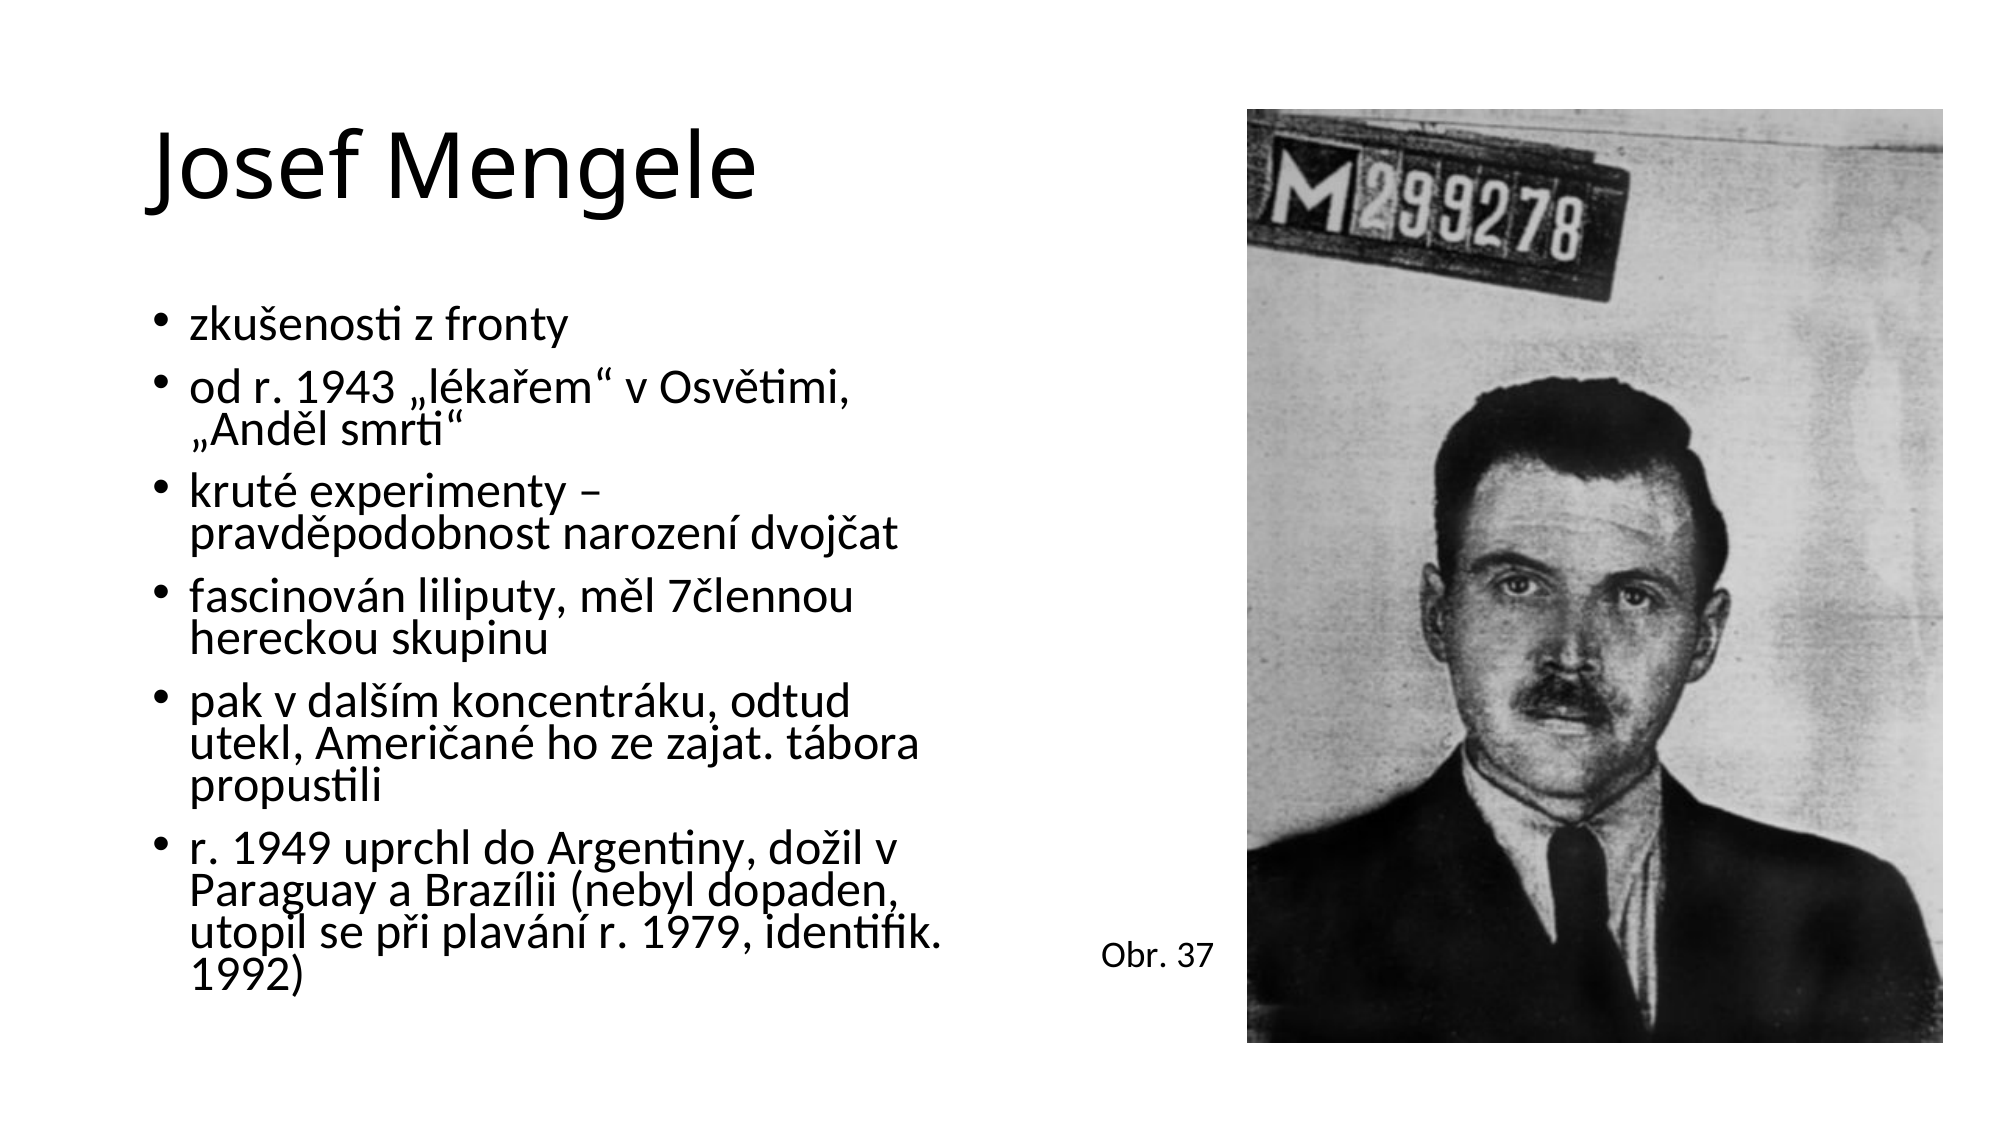

# Josef Mengele
zkušenosti z fronty
od r. 1943 „lékařem“ v Osvětimi, „Anděl smrti“
kruté experimenty – pravděpodobnost narození dvojčat
fascinován liliputy, měl 7člennou hereckou skupinu
pak v dalším koncentráku, odtud utekl, Američané ho ze zajat. tábora propustili
r. 1949 uprchl do Argentiny, dožil v Paraguay a Brazílii (nebyl dopaden, utopil se při plavání r. 1979, identifik. 1992)
Obr. 37